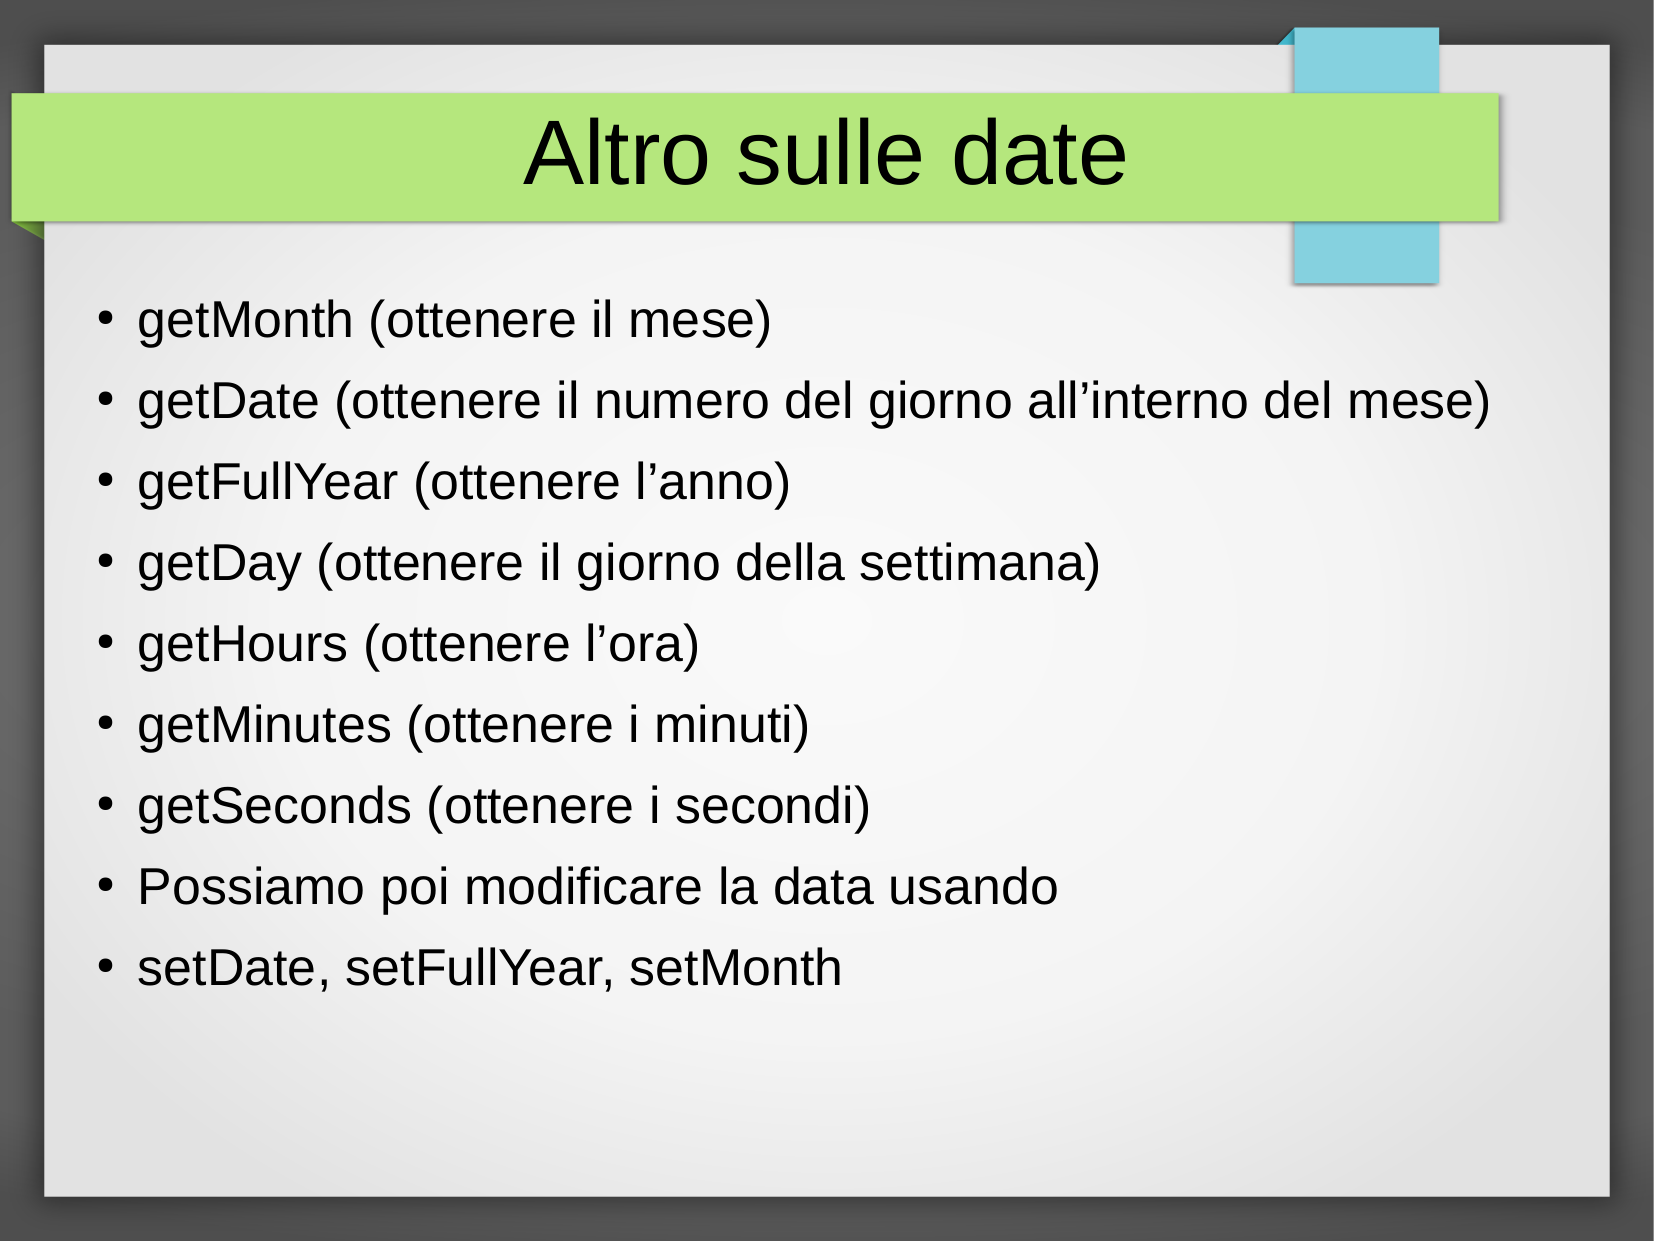

# Altro sulle date
getMonth (ottenere il mese)
getDate (ottenere il numero del giorno all’interno del mese)
getFullYear (ottenere l’anno)
getDay (ottenere il giorno della settimana)
getHours (ottenere l’ora)
getMinutes (ottenere i minuti)
getSeconds (ottenere i secondi)
Possiamo poi modificare la data usando
setDate, setFullYear, setMonth